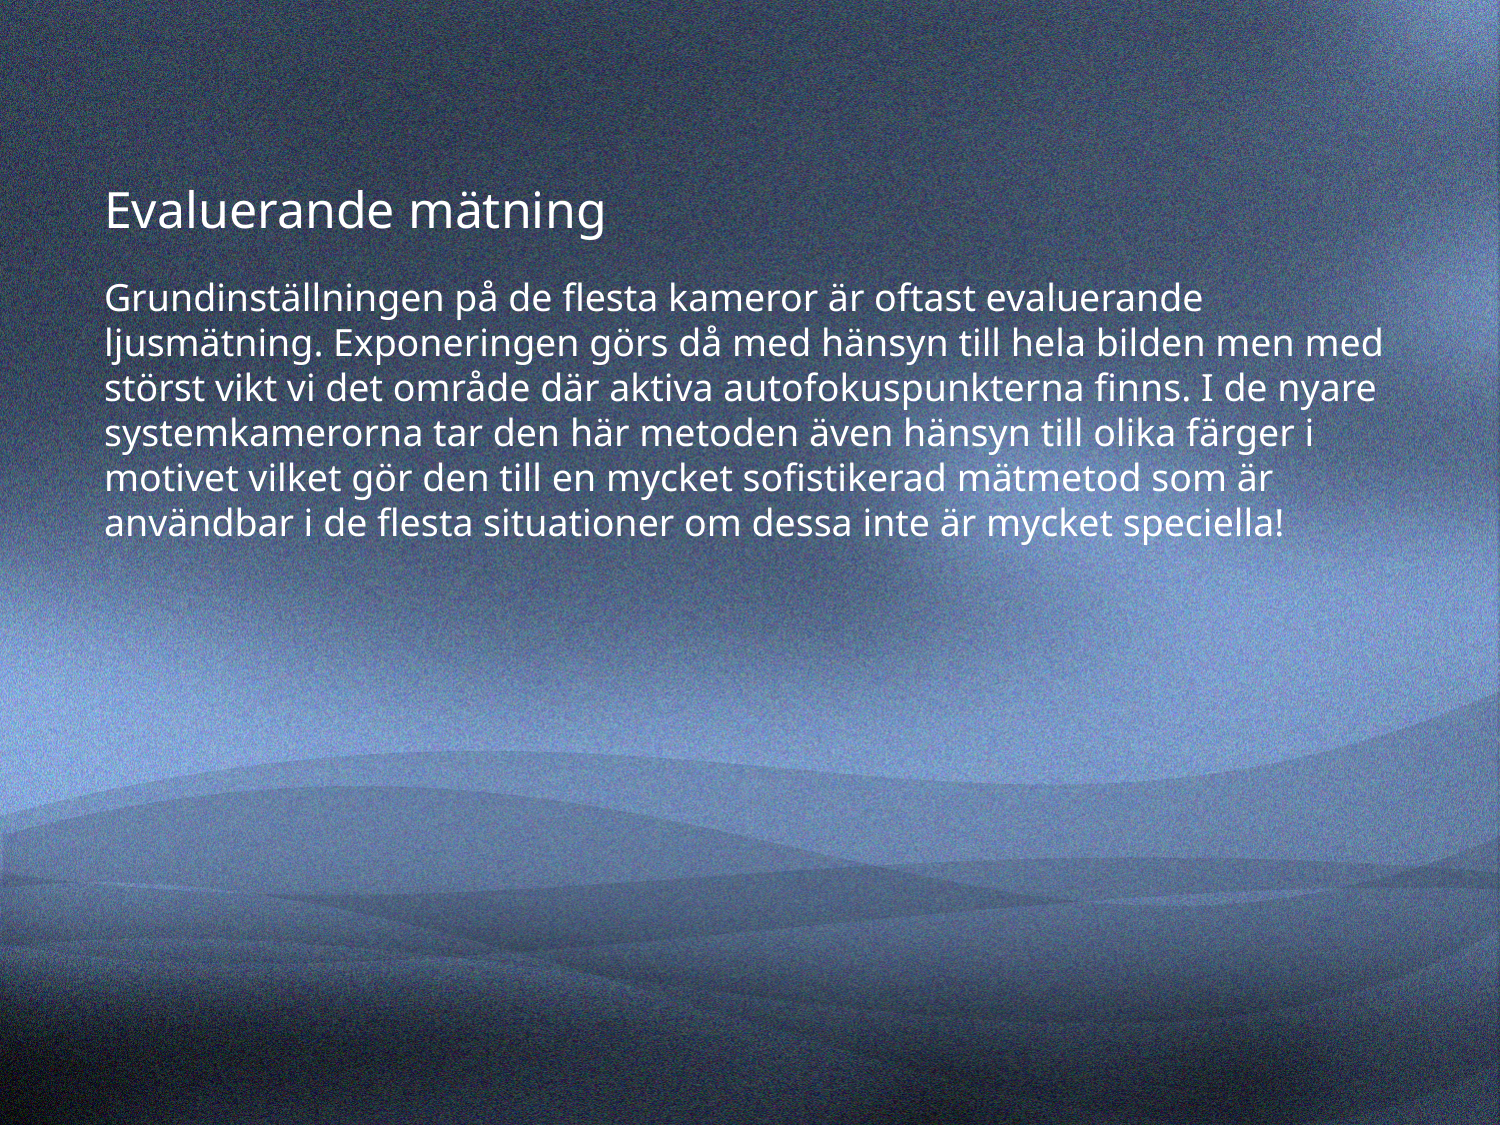

Evaluerande mätning
Grundinställningen på de flesta kameror är oftast evaluerande ljusmätning. Exponeringen görs då med hänsyn till hela bilden men med störst vikt vi det område där aktiva autofokuspunkterna finns. I de nyare systemkamerorna tar den här metoden även hänsyn till olika färger i motivet vilket gör den till en mycket sofistikerad mätmetod som är användbar i de flesta situationer om dessa inte är mycket speciella!